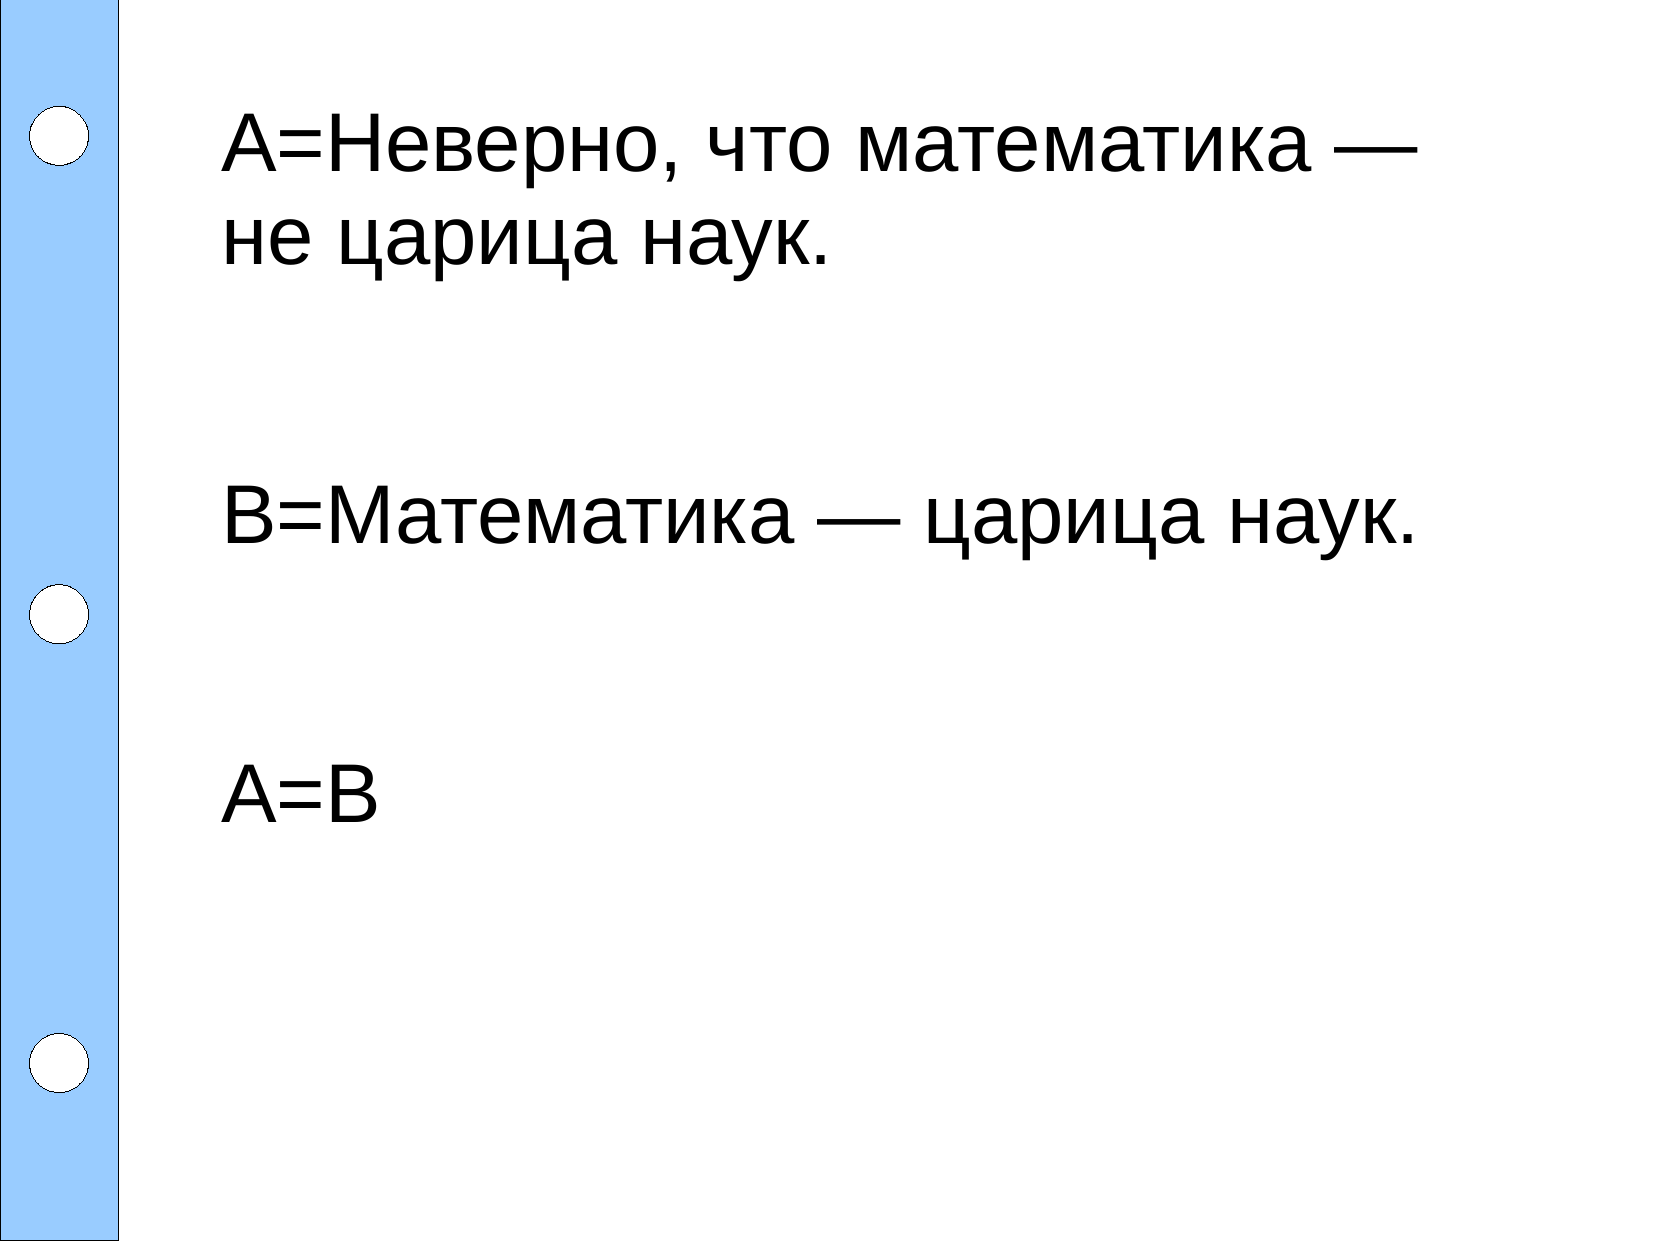

А=Неверно, что математика — не царица наук.
B=Математика — царица наук.
А=В